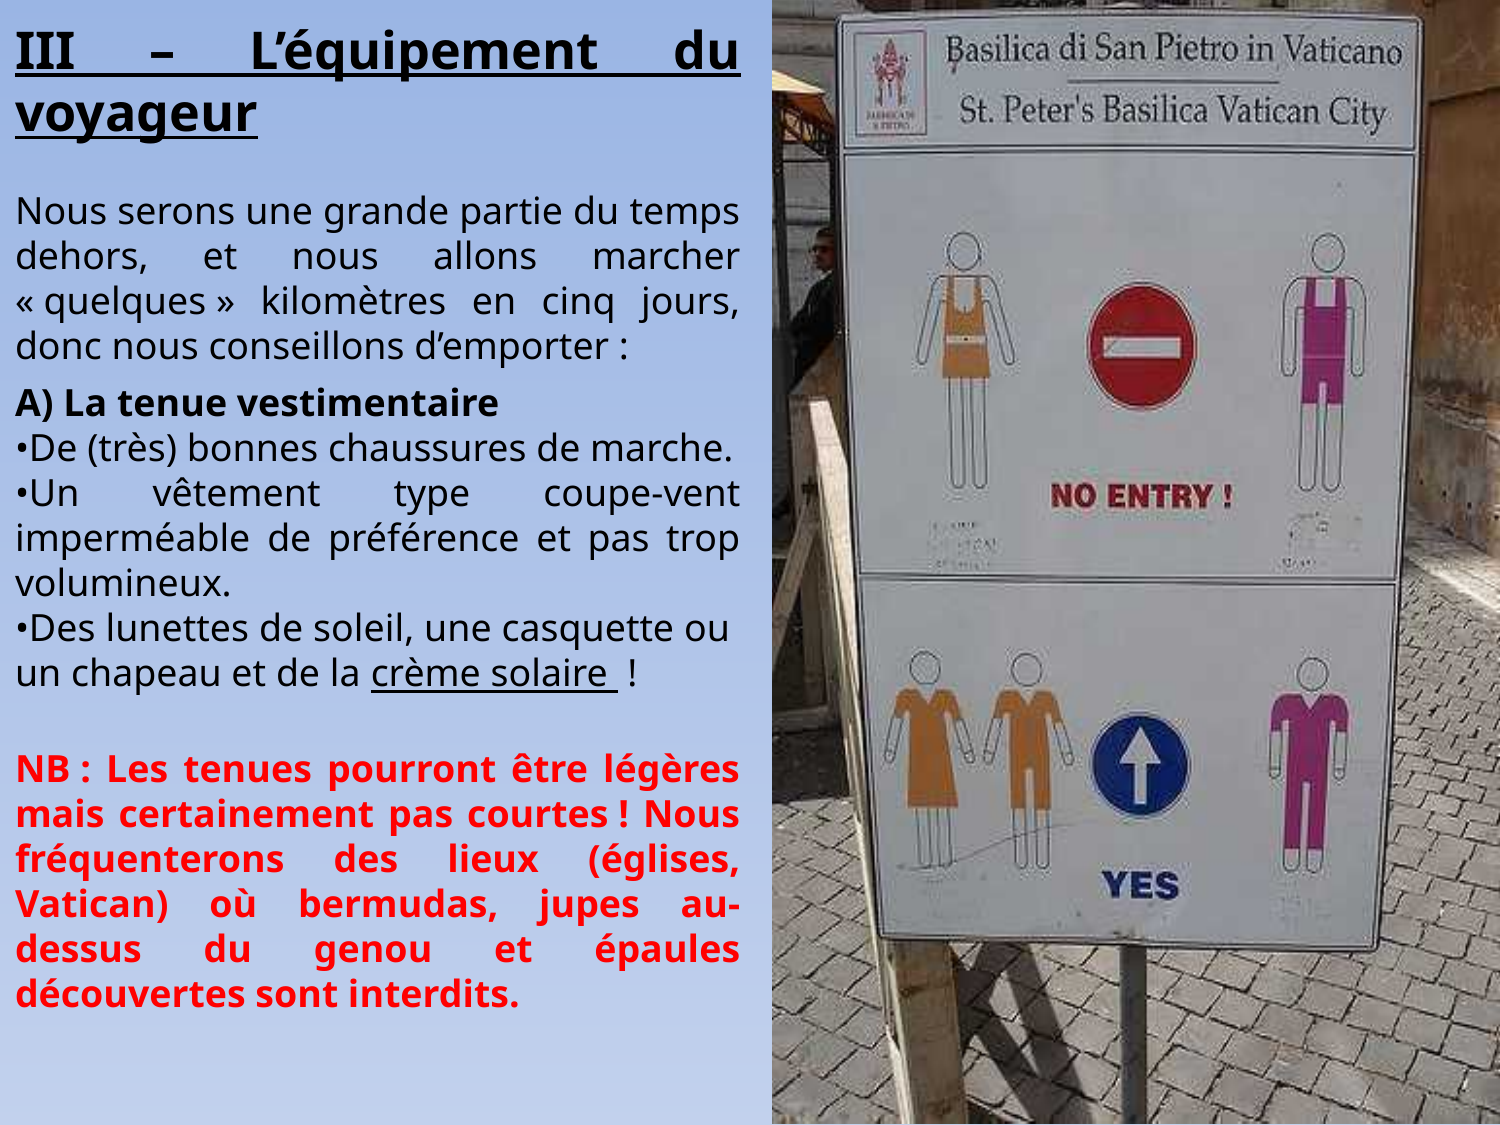

III – L’équipement du voyageur
Nous serons une grande partie du temps dehors, et nous allons marcher « quelques » kilomètres en cinq jours, donc nous conseillons d’emporter :
A) La tenue vestimentaire
De (très) bonnes chaussures de marche.
Un vêtement type coupe-vent imperméable de préférence et pas trop volumineux.
Des lunettes de soleil, une casquette ou un chapeau et de la crème solaire  !
NB : Les tenues pourront être légères mais certainement pas courtes ! Nous fréquenterons des lieux (églises, Vatican) où bermudas, jupes au-dessus du genou et épaules découvertes sont interdits.